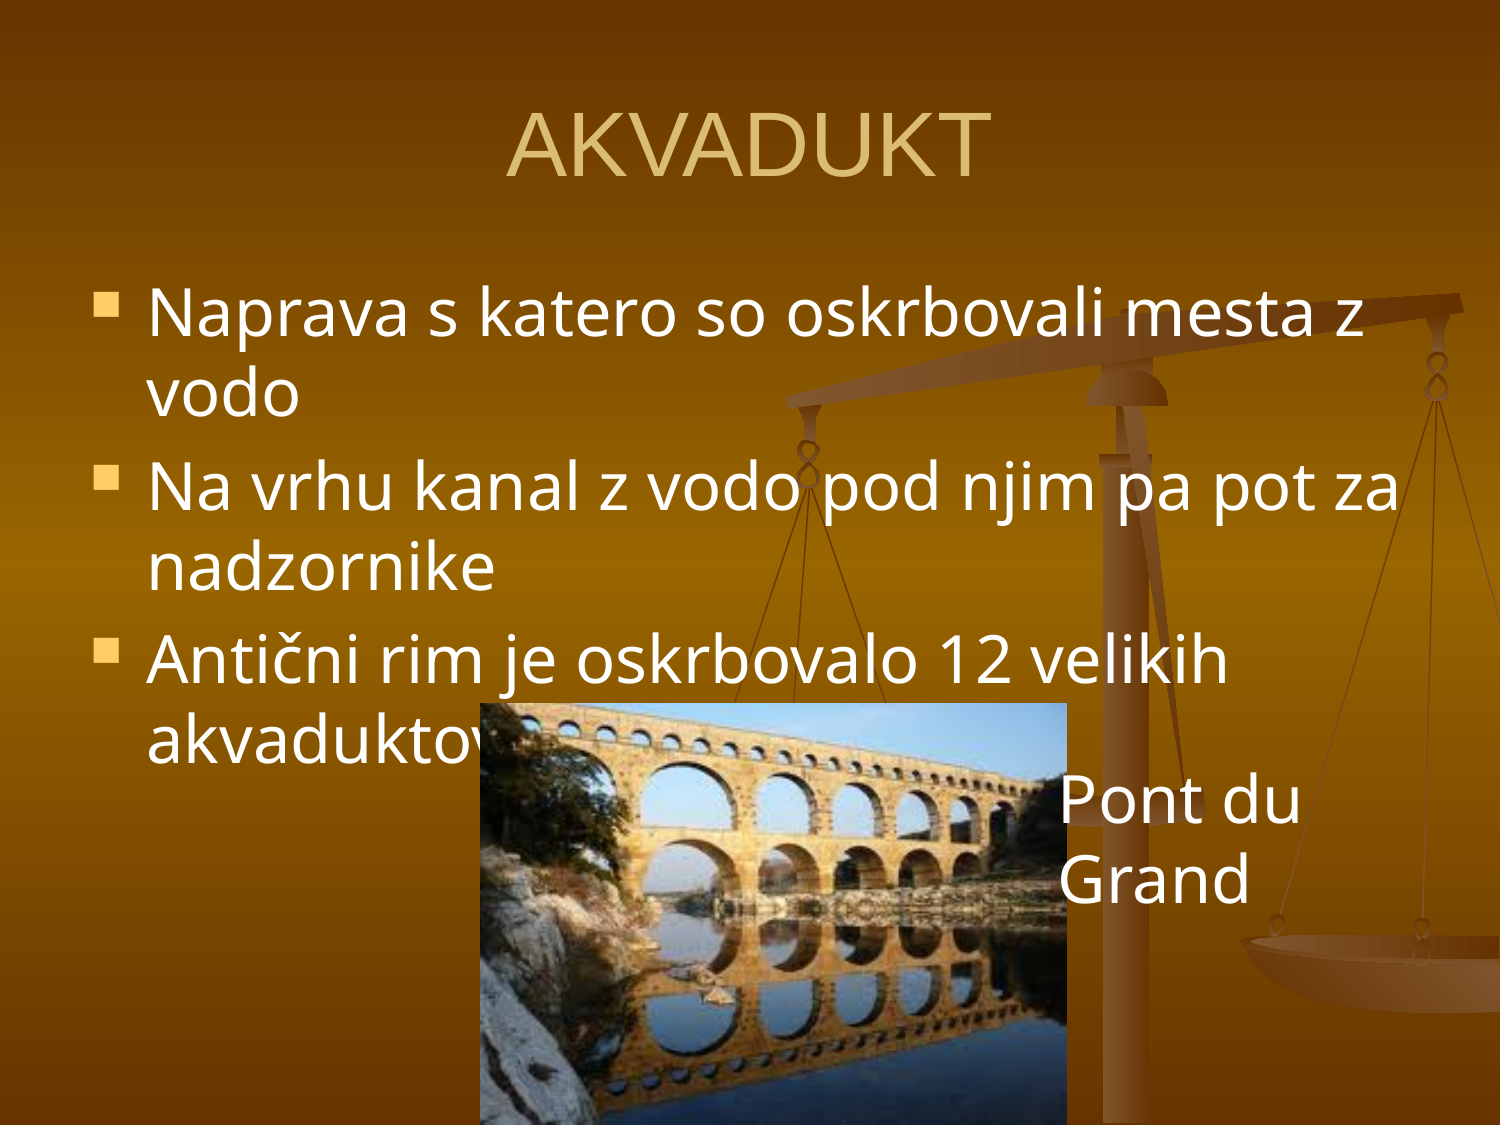

# AKVADUKT
Naprava s katero so oskrbovali mesta z vodo
Na vrhu kanal z vodo pod njim pa pot za nadzornike
Antični rim je oskrbovalo 12 velikih akvaduktov
Pont du Grand